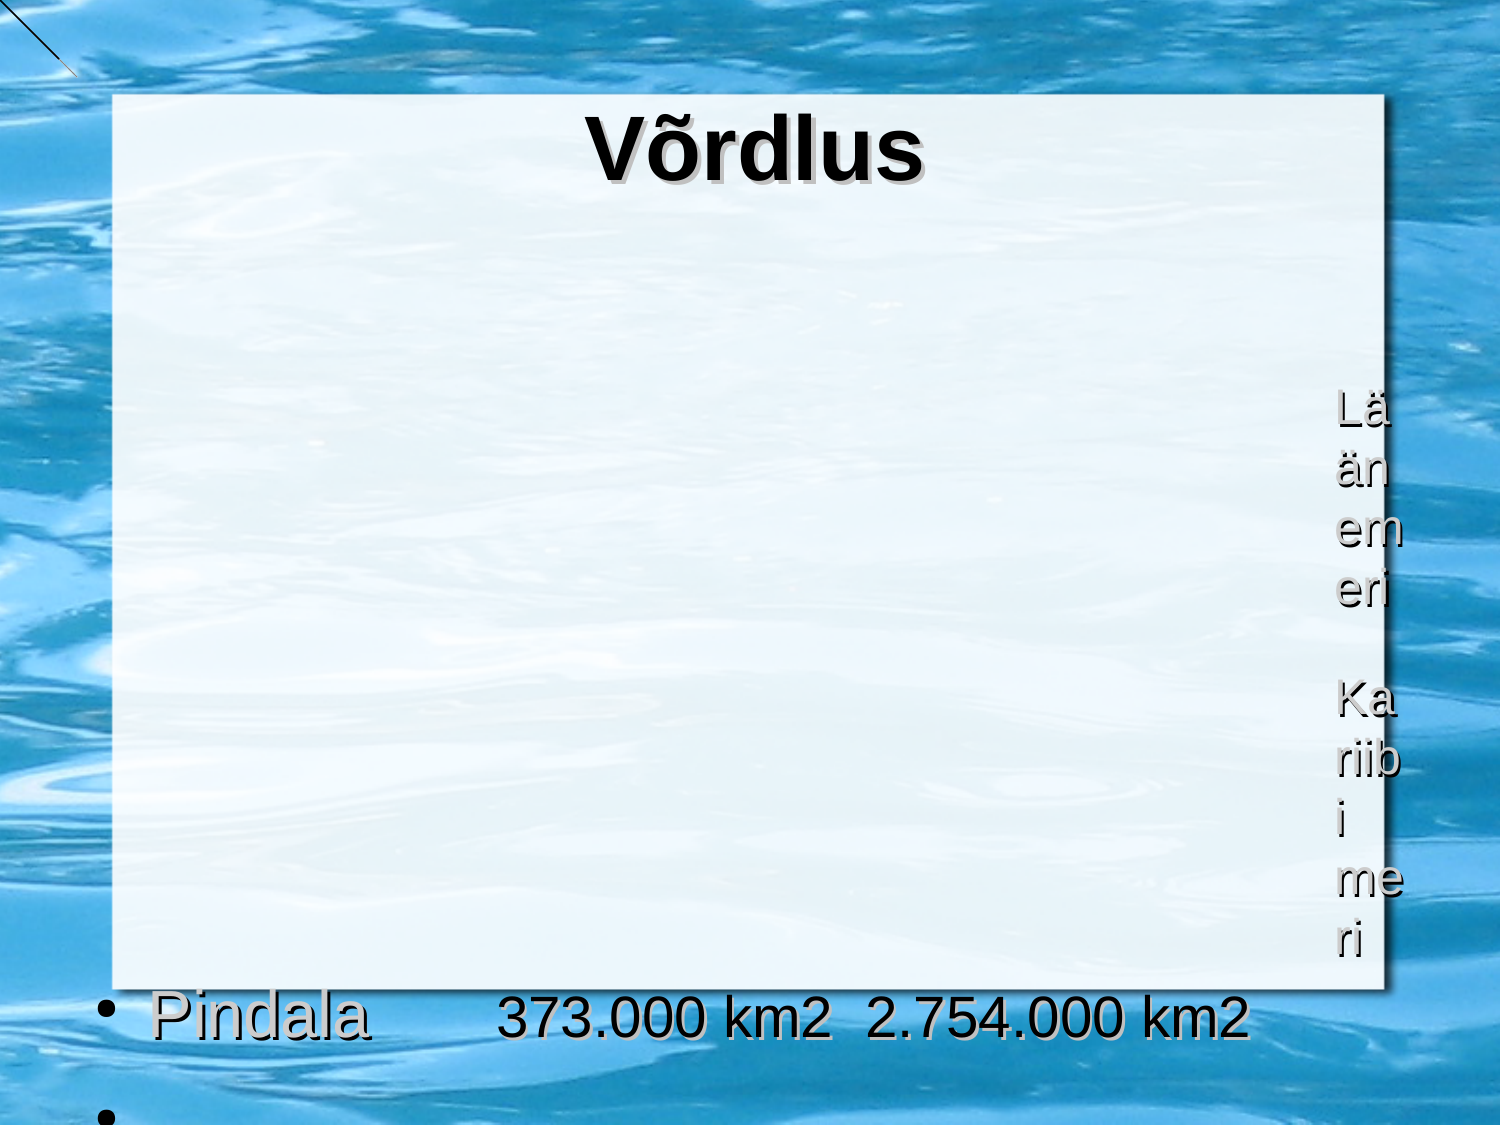

# Võrdlus
 Läänemeri		Kariibi meri
Pindala	 	373.000 km2	2.754.000 km2
Keskmine	52 m			7110 m
sügavus
Suurim
sügavus	459 m 		7.686 mftrfhd